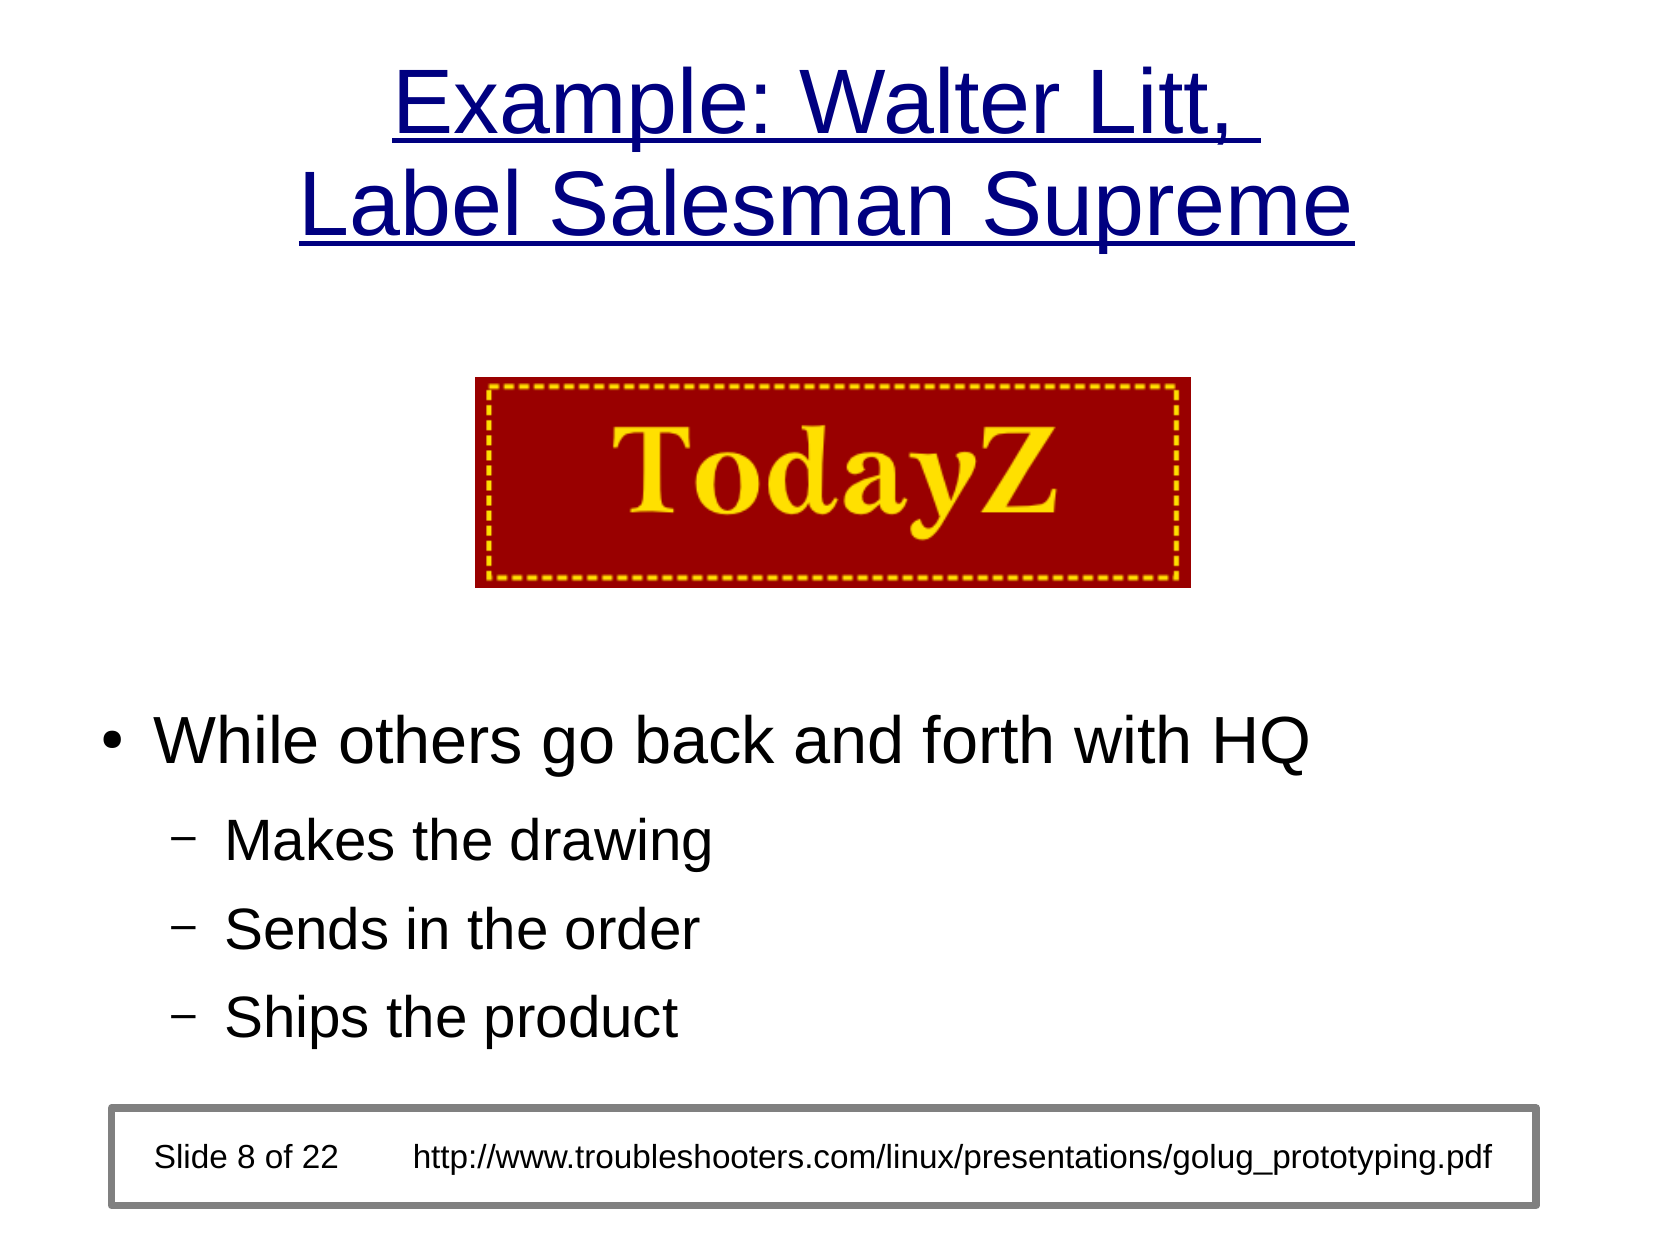

# Example: Walter Litt, Label Salesman Supreme
While others go back and forth with HQ
Makes the drawing
Sends in the order
Ships the product
Slide of 22 http://www.troubleshooters.com/linux/presentations/golug_prototyping.pdf